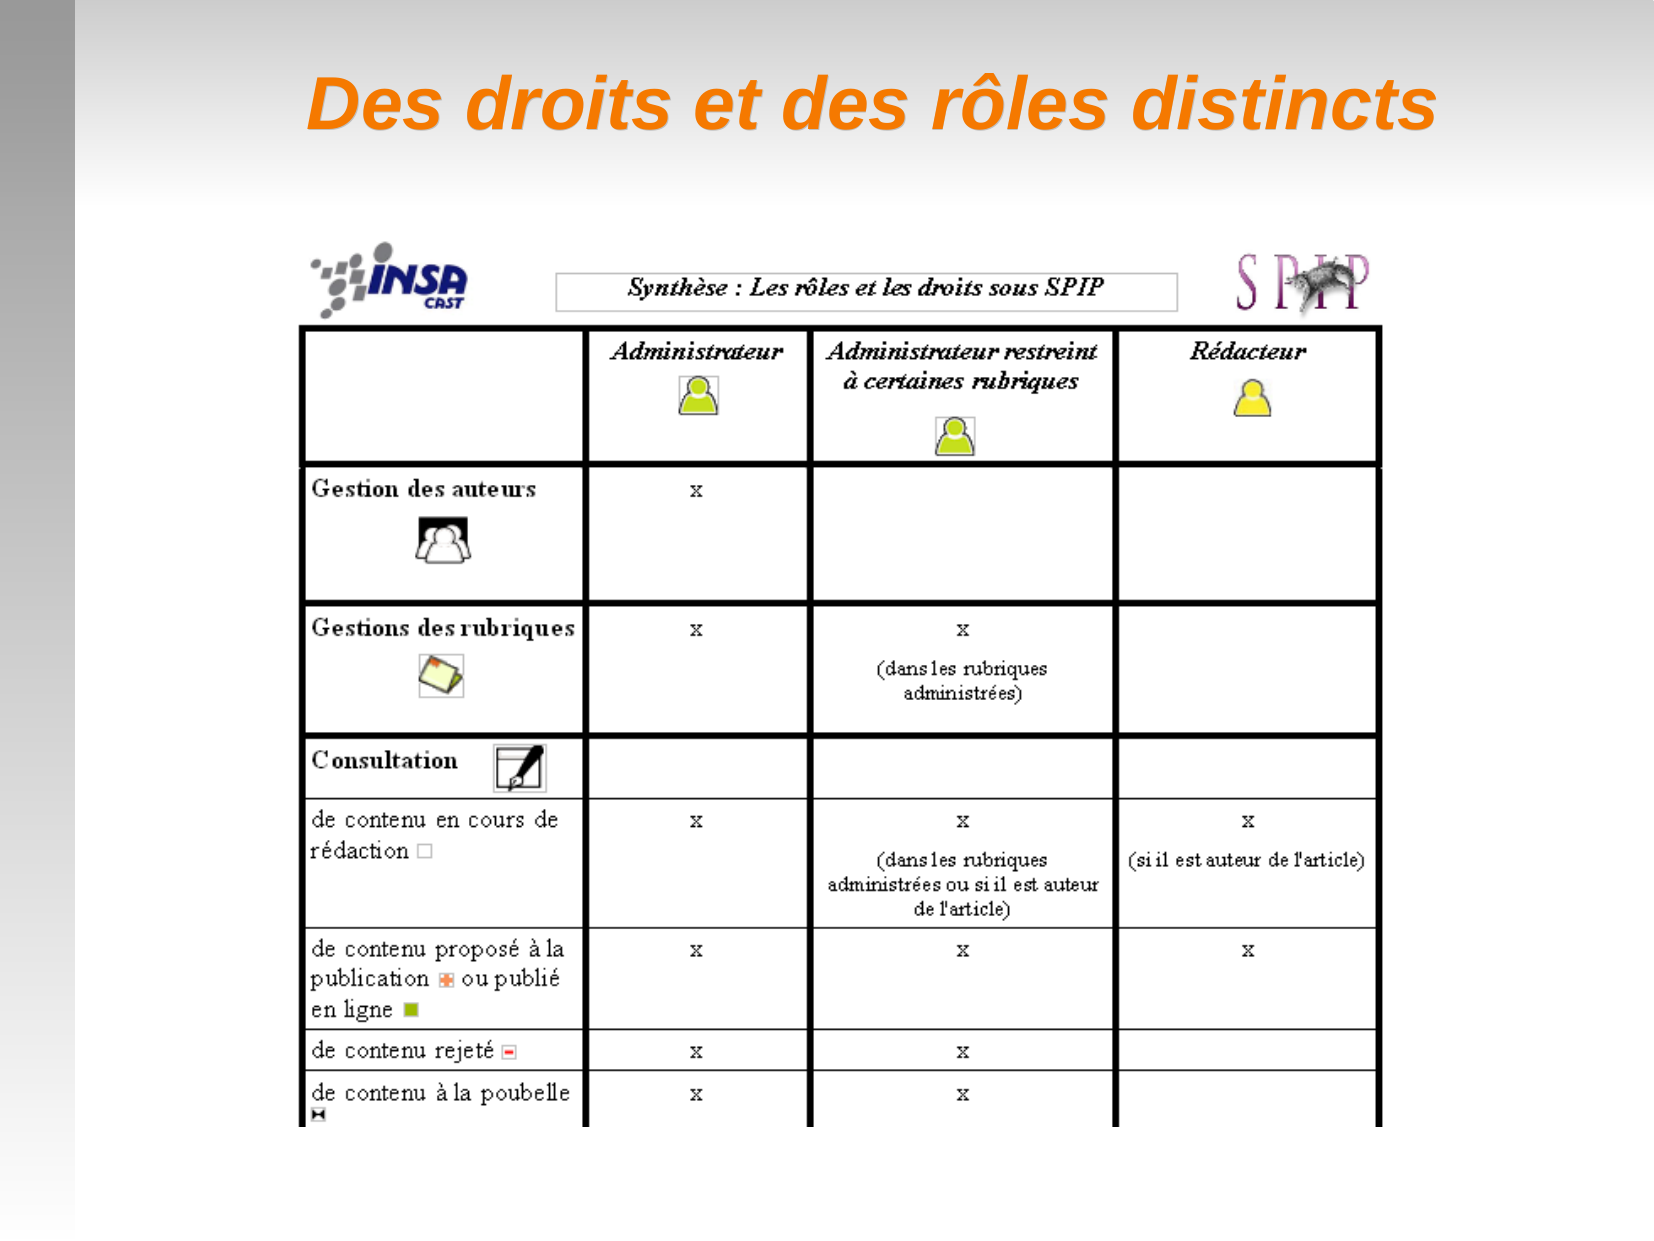

# Des droits et des rôles distincts